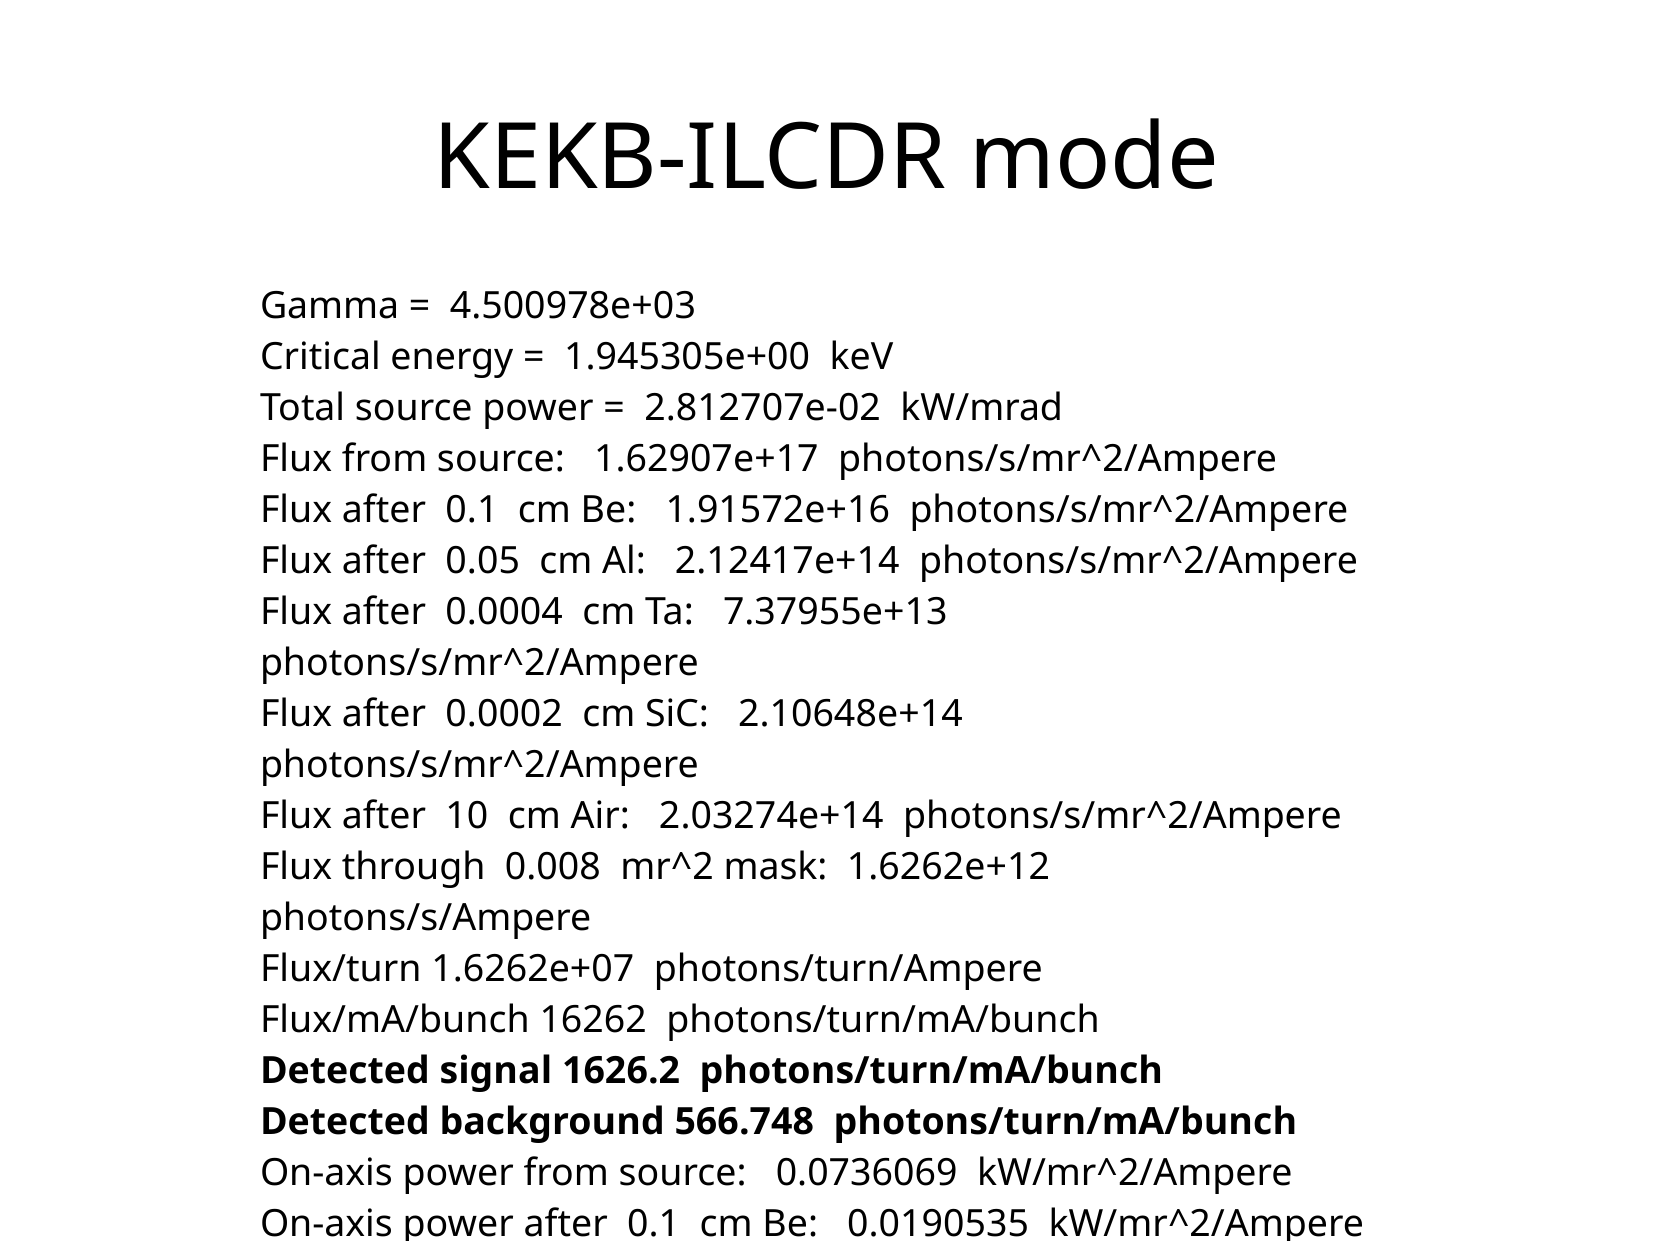

# KEKB-ILCDR mode
Gamma = 4.500978e+03
Critical energy = 1.945305e+00 keV
Total source power = 2.812707e-02 kW/mrad
Flux from source: 1.62907e+17 photons/s/mr^2/Ampere
Flux after 0.1 cm Be: 1.91572e+16 photons/s/mr^2/Ampere
Flux after 0.05 cm Al: 2.12417e+14 photons/s/mr^2/Ampere
Flux after 0.0004 cm Ta: 7.37955e+13 photons/s/mr^2/Ampere
Flux after 0.0002 cm SiC: 2.10648e+14 photons/s/mr^2/Ampere
Flux after 10 cm Air: 2.03274e+14 photons/s/mr^2/Ampere
Flux through 0.008 mr^2 mask: 1.6262e+12 photons/s/Ampere
Flux/turn 1.6262e+07 photons/turn/Ampere
Flux/mA/bunch 16262 photons/turn/mA/bunch
Detected signal 1626.2 photons/turn/mA/bunch
Detected background 566.748 photons/turn/mA/bunch
On-axis power from source: 0.0736069 kW/mr^2/Ampere
On-axis power after 0.1 cm Be: 0.0190535 kW/mr^2/Ampere
On-axis power after 0.05 cm Al: 0.000446705 kW/mr^2/Ampere
On-axis power after 0.0004 cm Ta: 0.000164321 kW/mr^2/Ampere
On-axis power after 0.0002 cm SiC: 0.000443388 kW/mr^2/Ampere
On-axis power after 10 cm Air: 0.000429463 kW/mr^2/Ampere